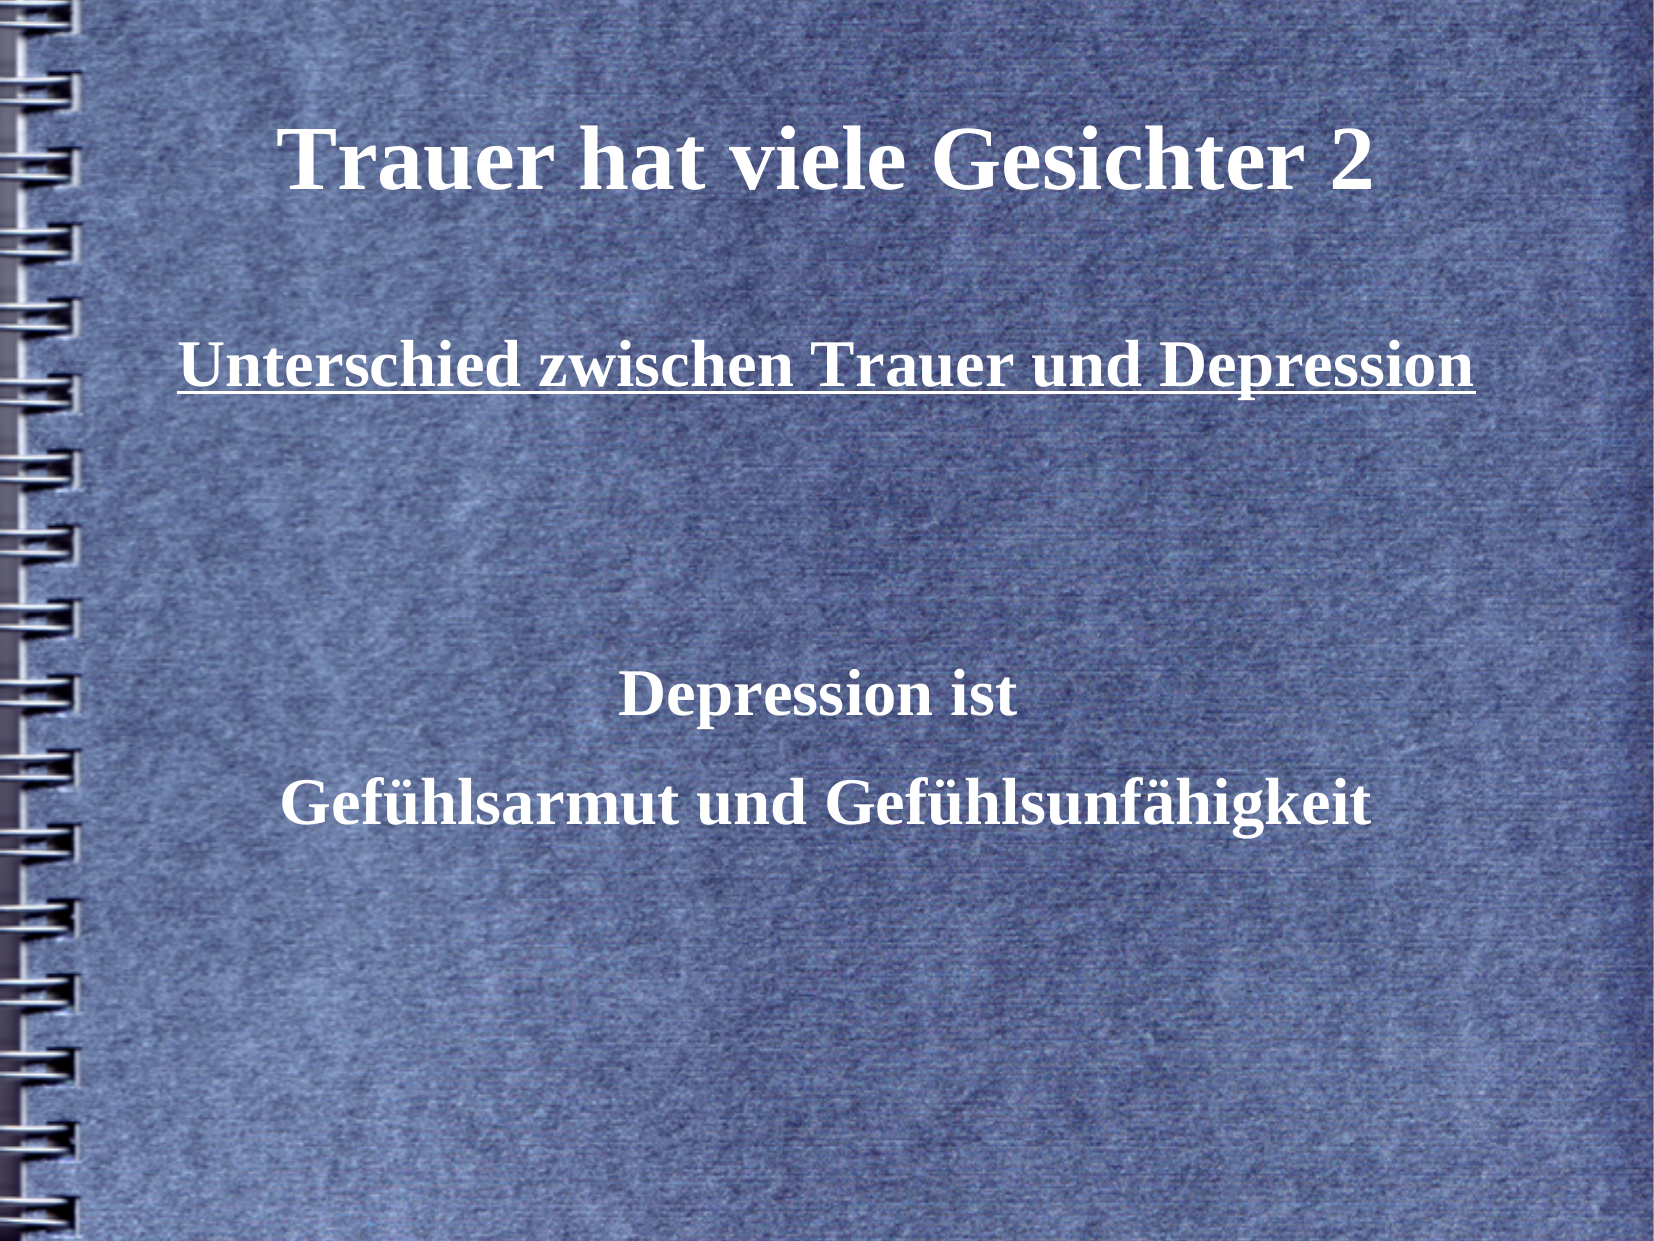

# Trauer hat viele Gesichter 2
Unterschied zwischen Trauer und Depression
Depression ist
Gefühlsarmut und Gefühlsunfähigkeit